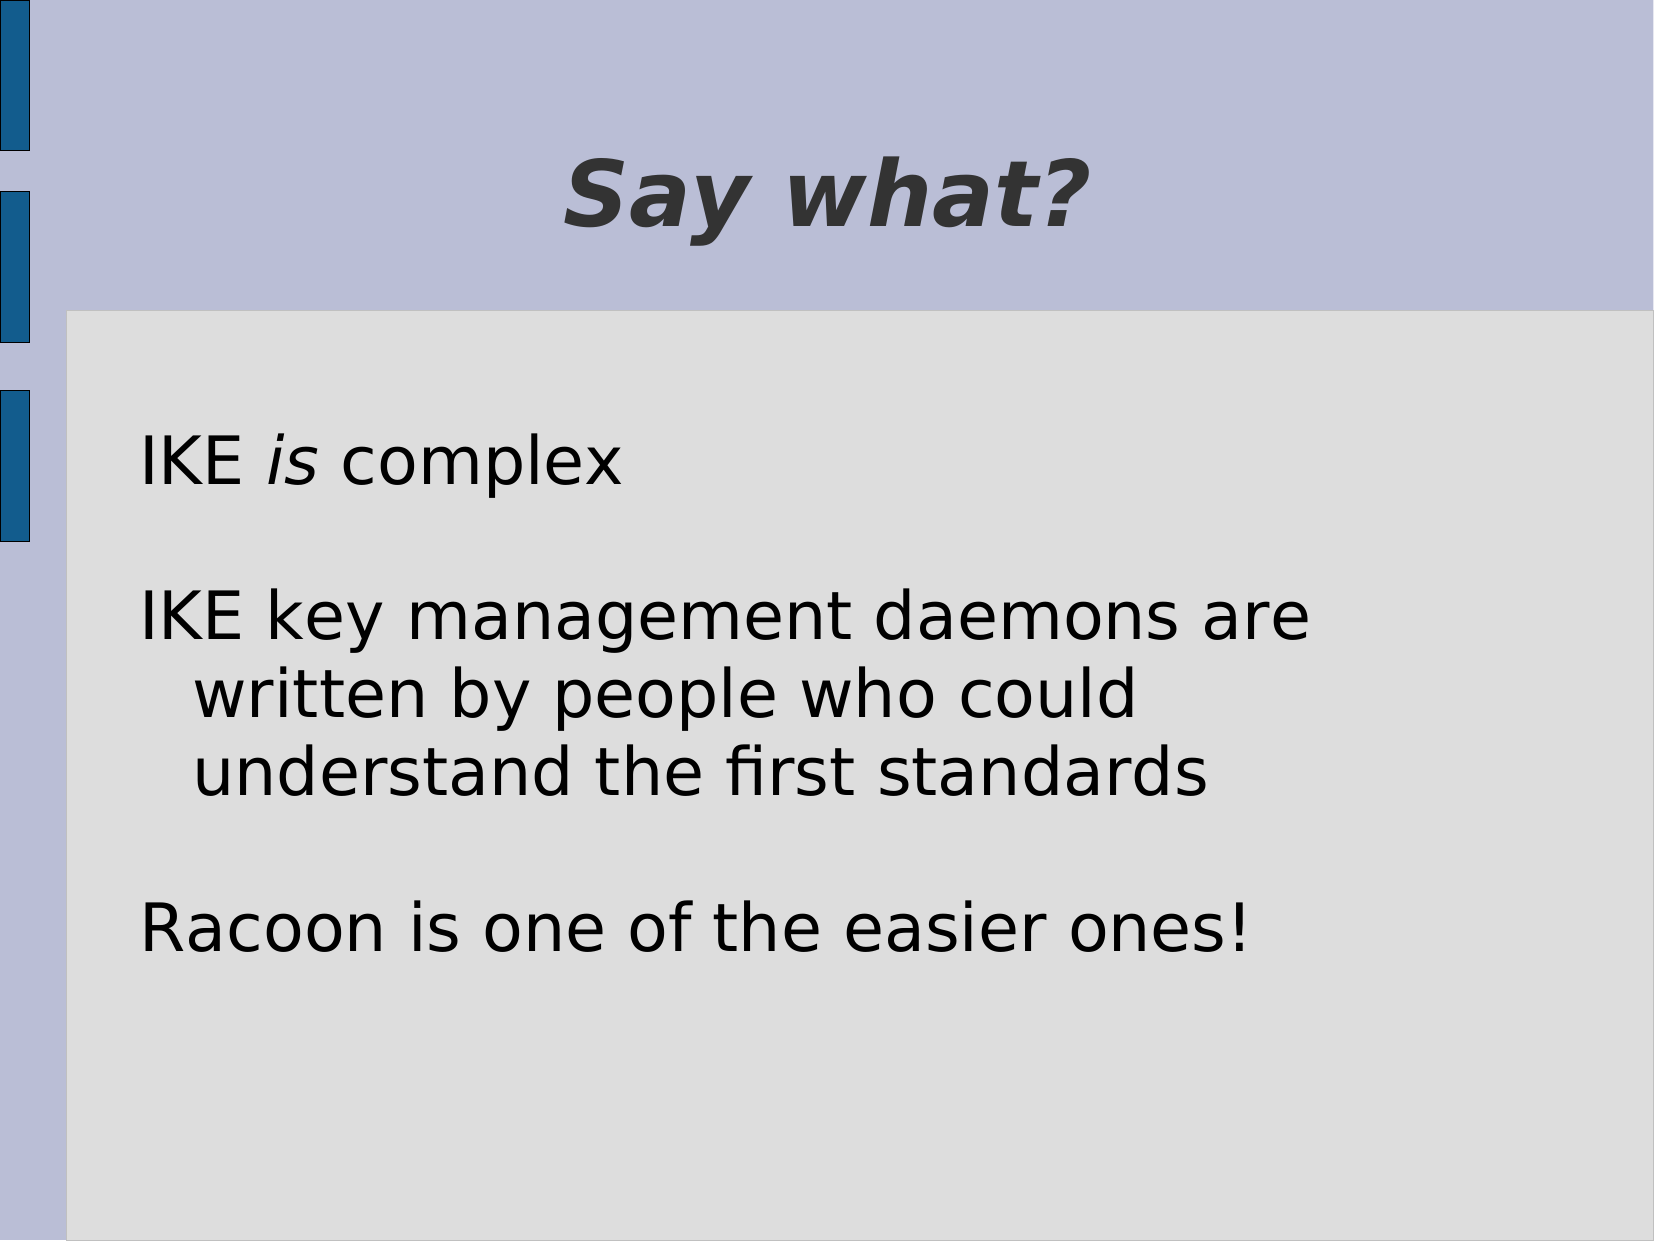

# Say what?
IKE is complex
IKE key management daemons are written by people who could understand the first standards
Racoon is one of the easier ones!